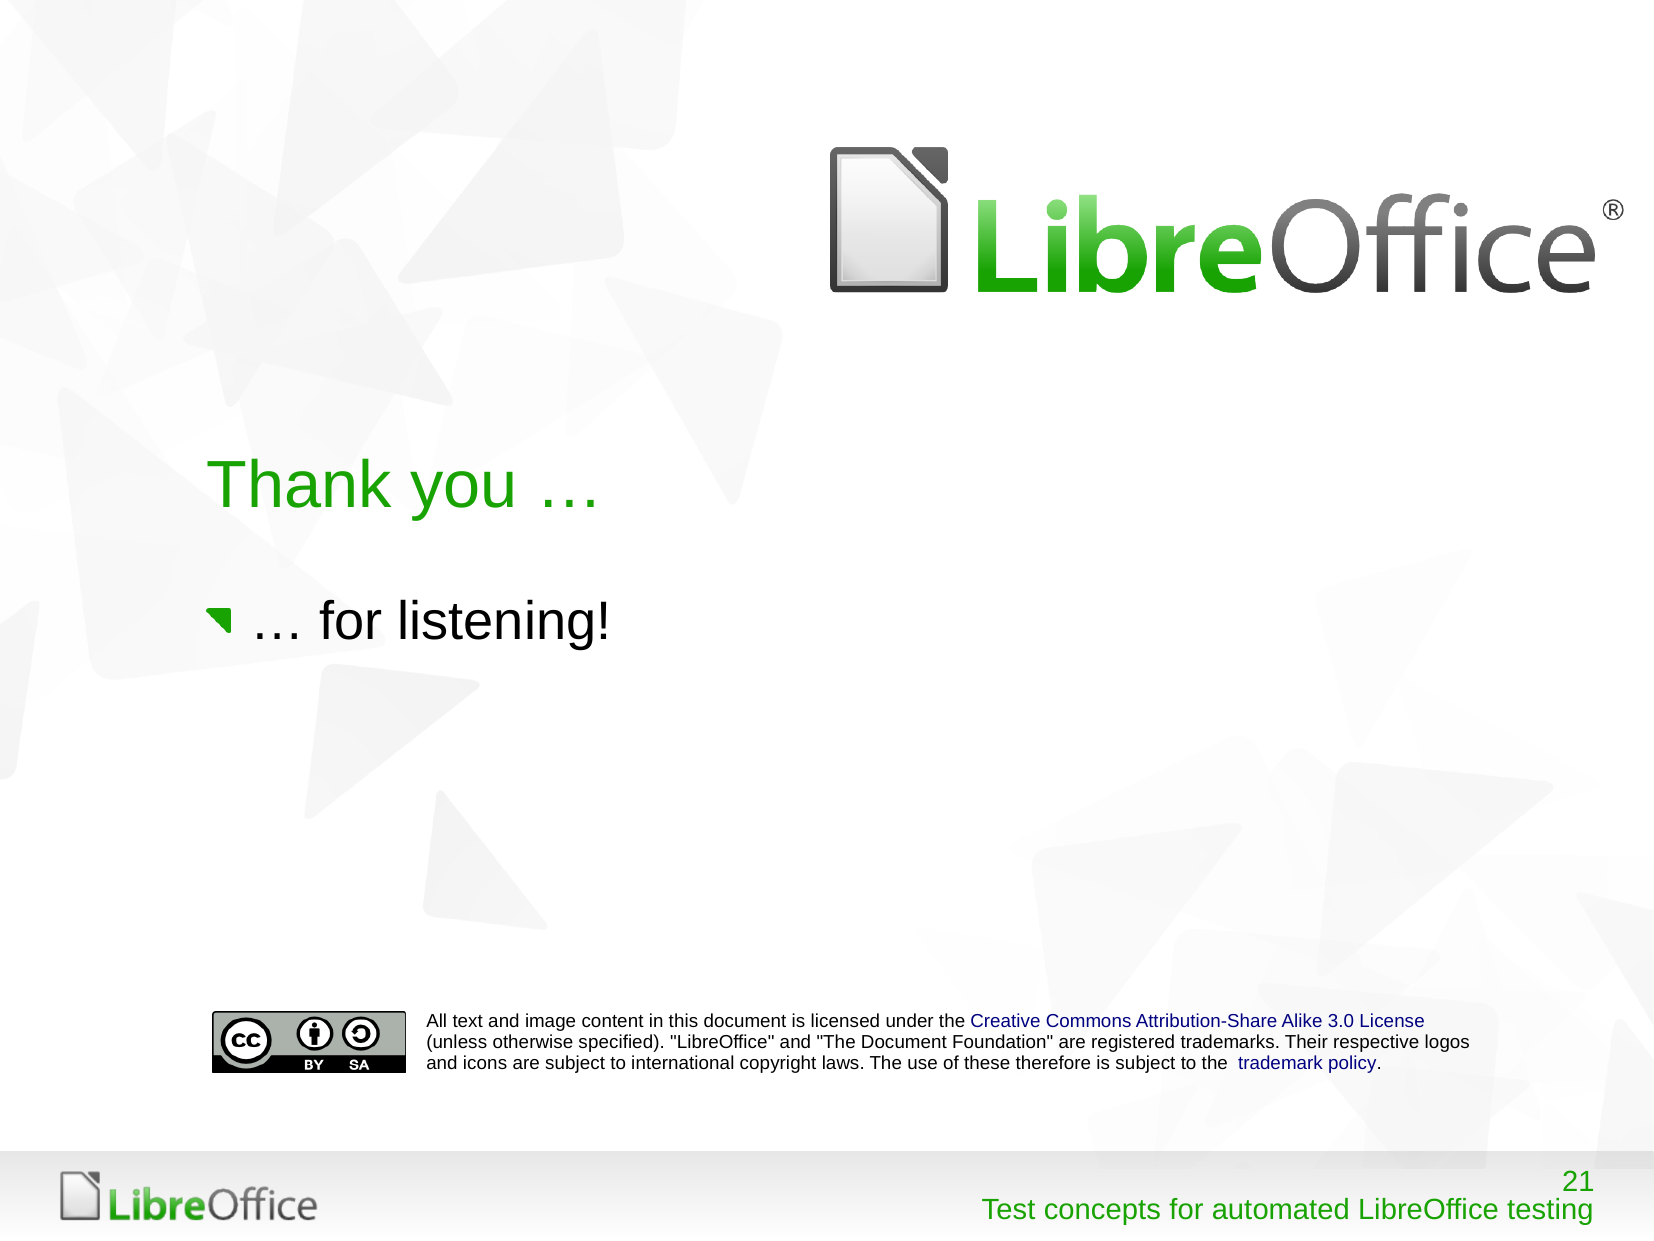

# Thank you …
… for listening!
21
Test concepts for automated LibreOffice testing